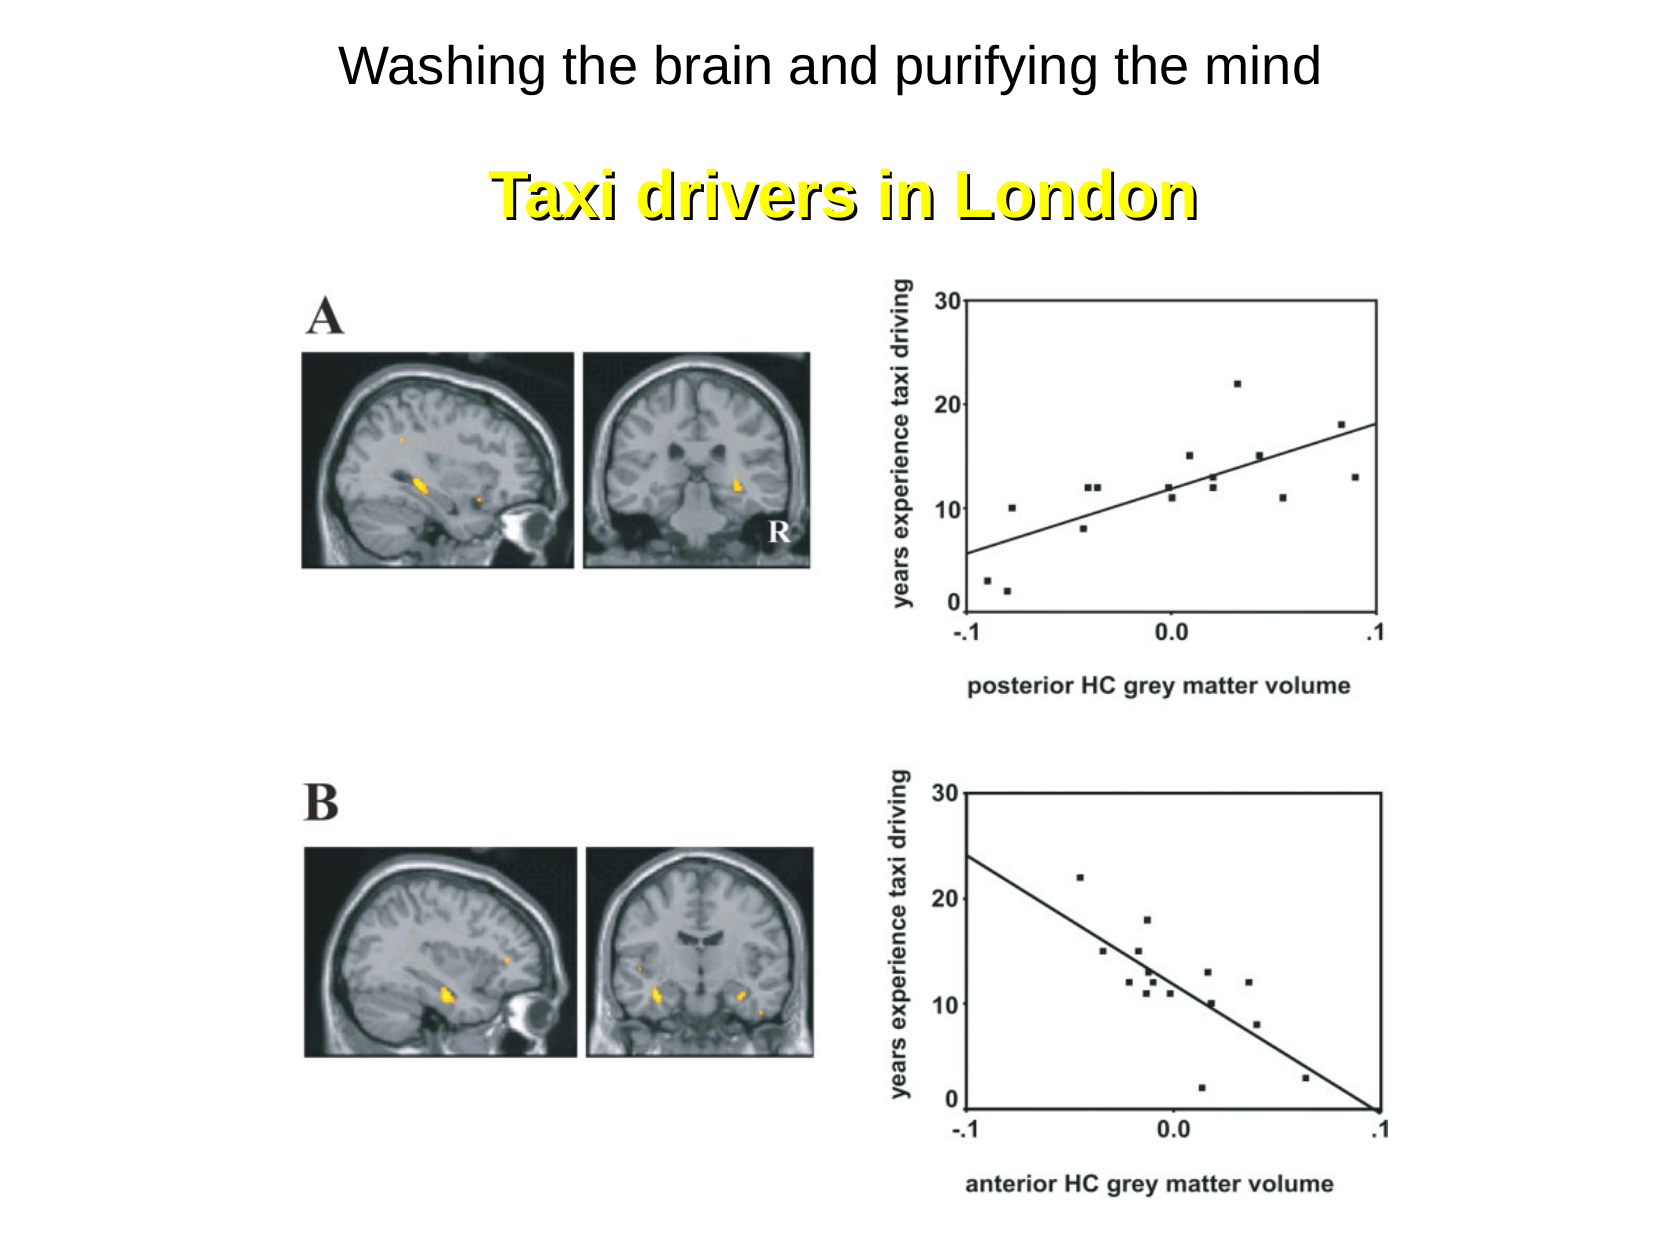

# Washing the brain and purifying the mind
Taxi drivers in London